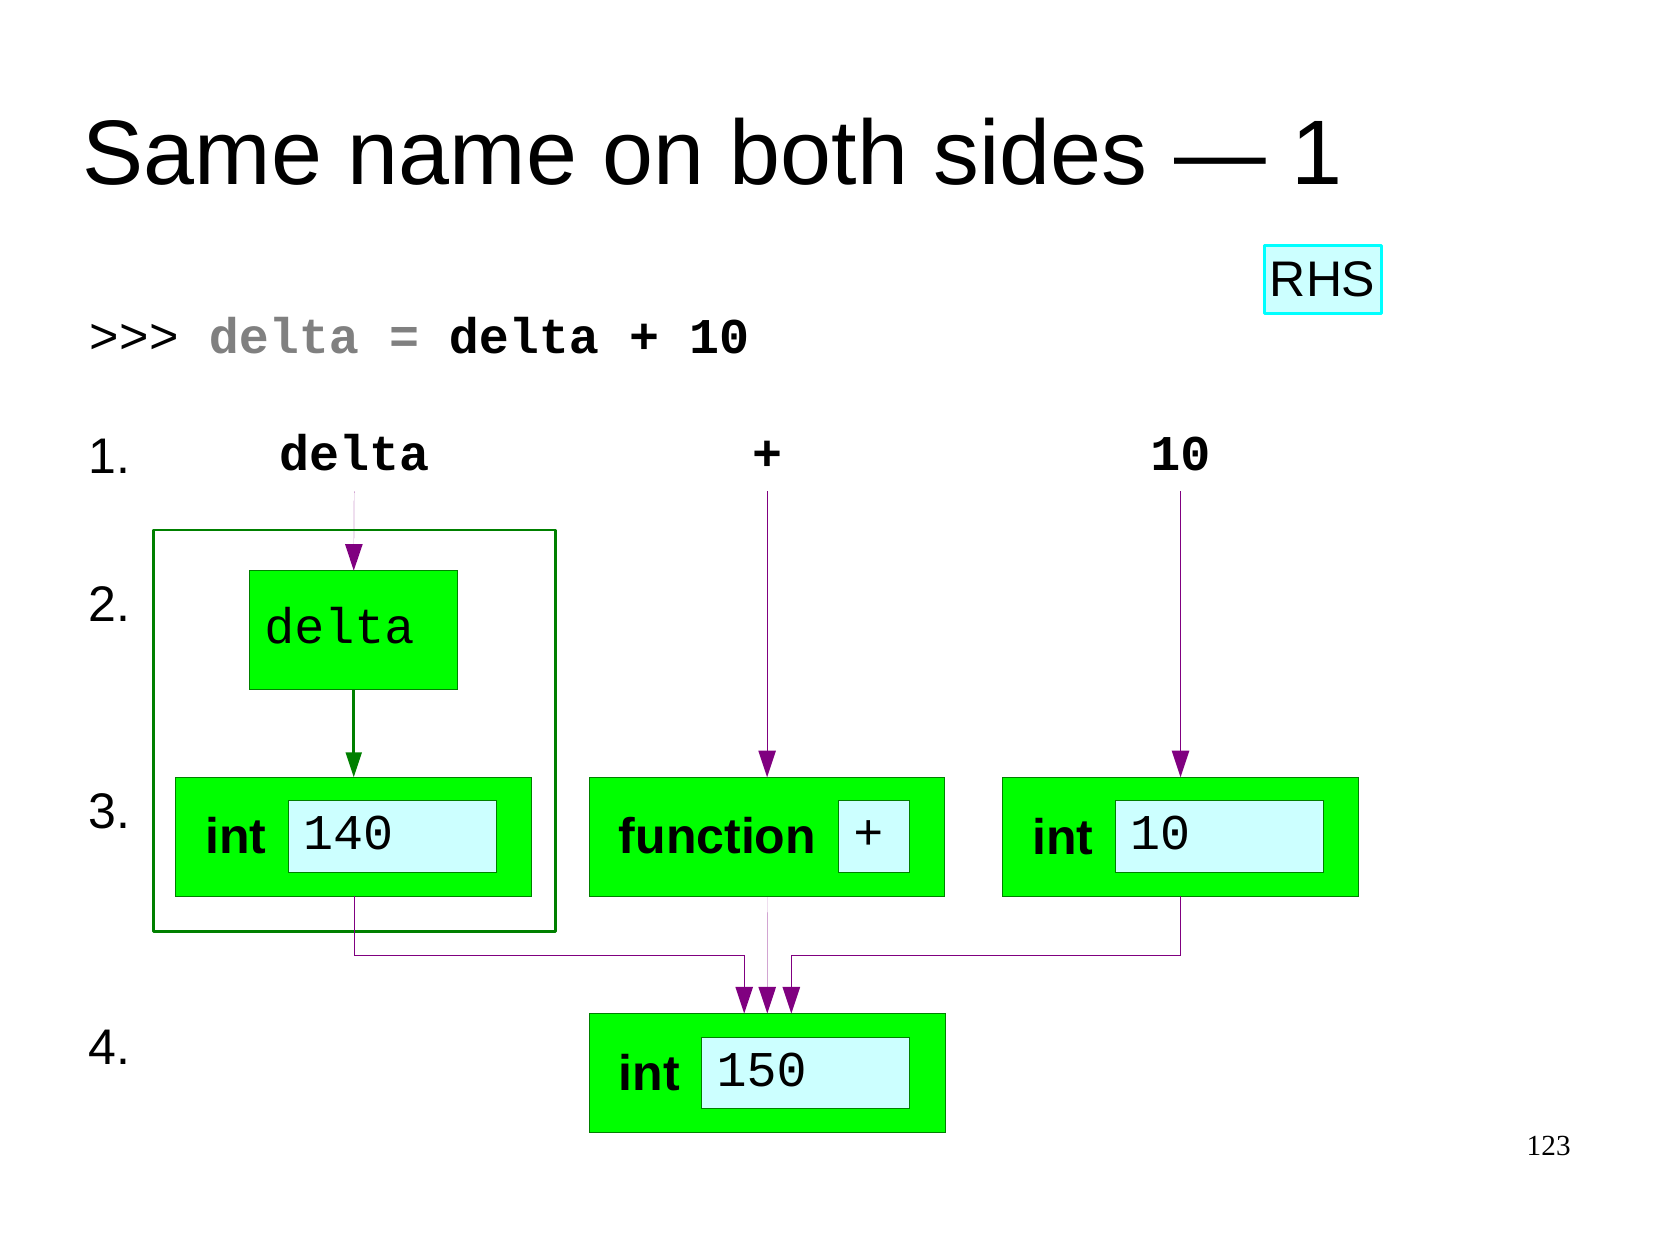

# Same name on both sides — 1
RHS
>>>
delta = delta + 10
1.
delta
+
10
2.
delta
3.
int
140
function
+
int
10
4.
int
150
123